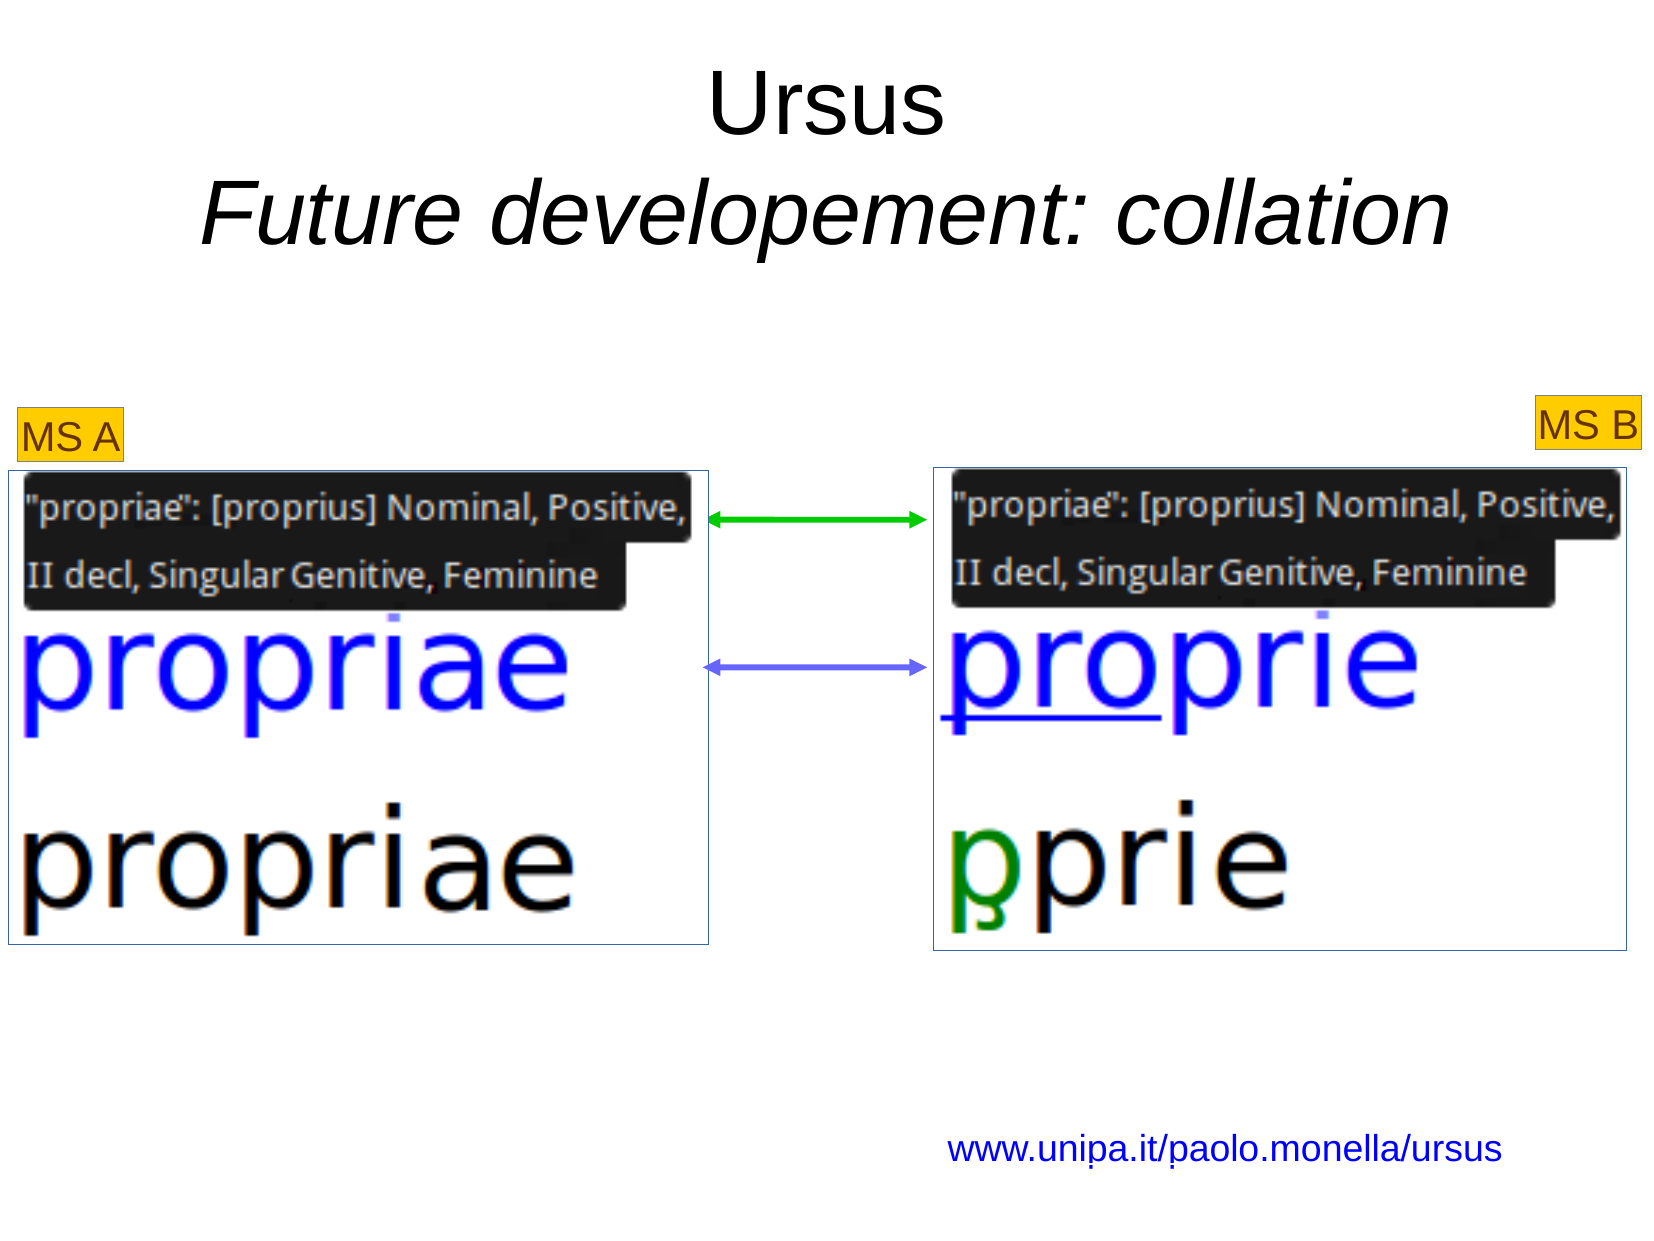

Ursus
Future developement: collation
MS B
MS A
www.unipa.it/paolo.monella/ursus